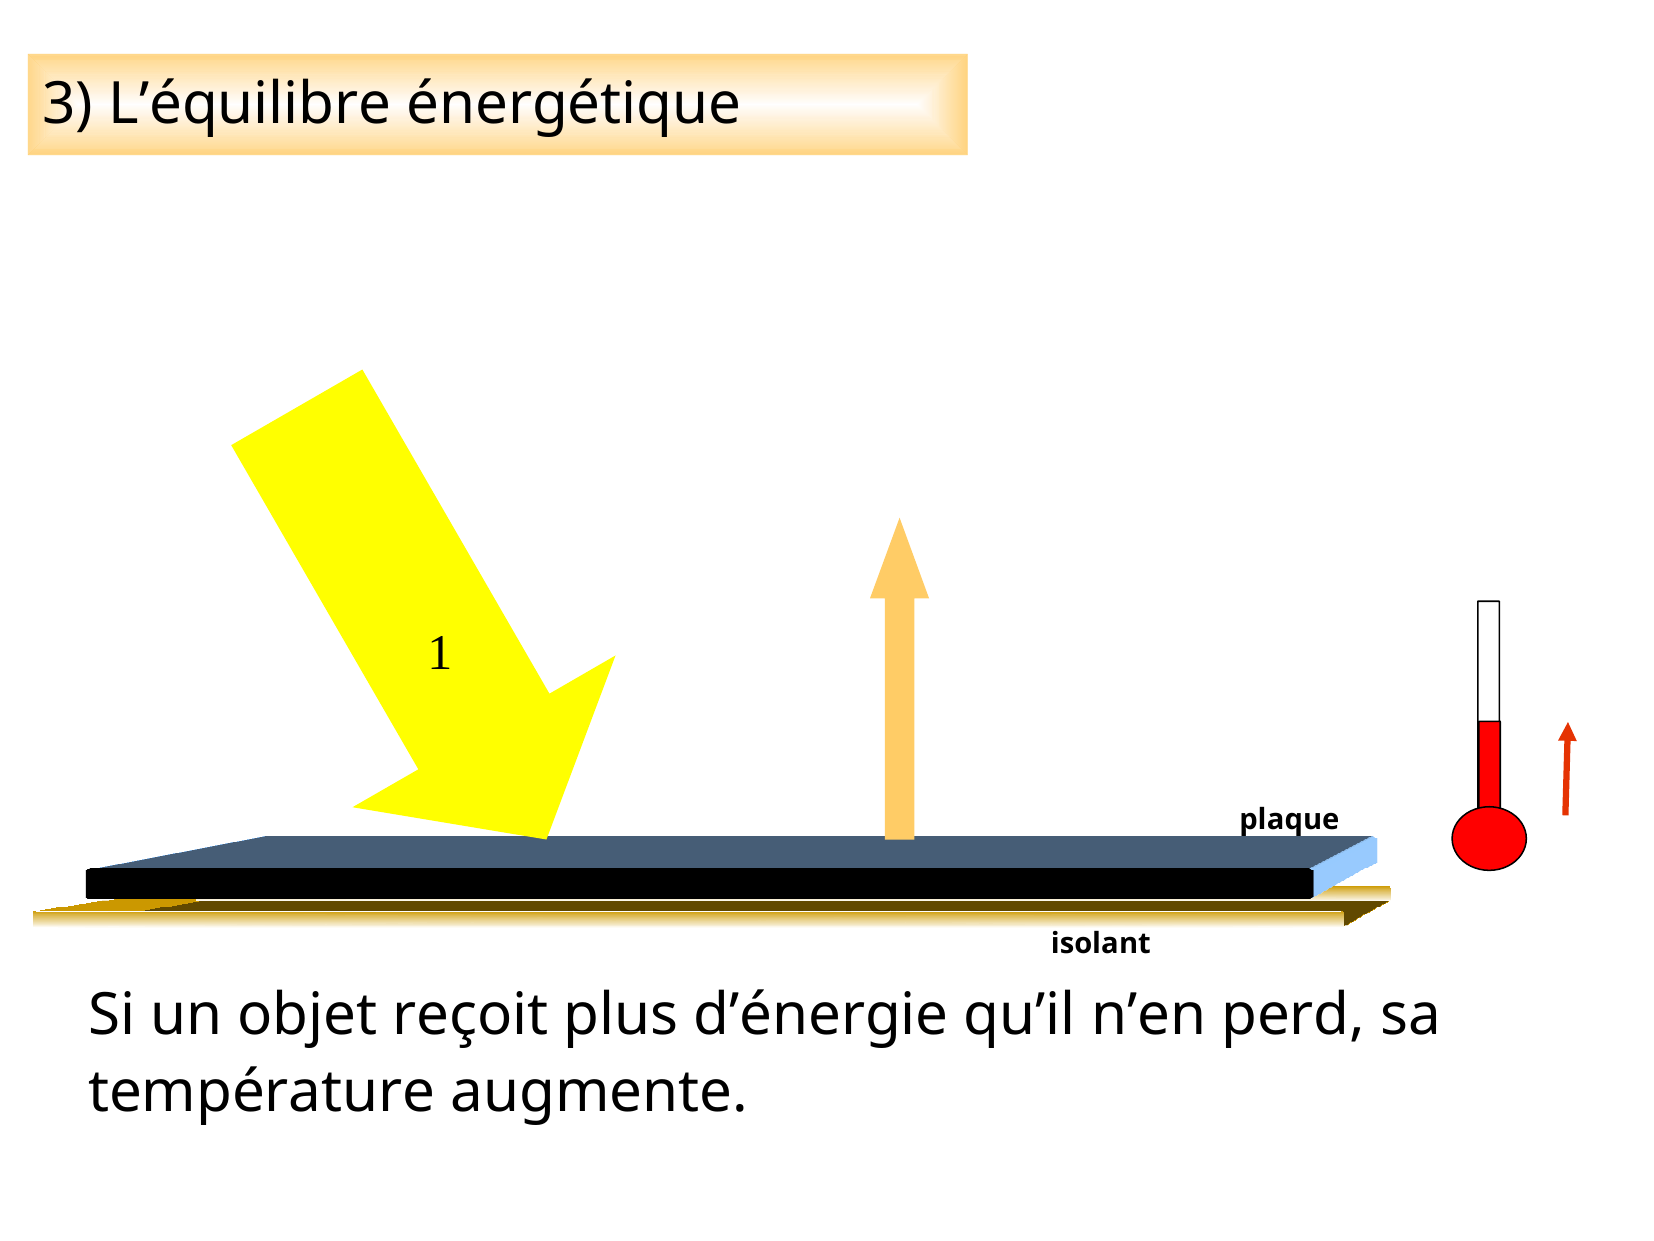

3) L’équilibre énergétique
1
plaque
isolant
Si un objet reçoit plus d’énergie qu’il n’en perd, sa température augmente.